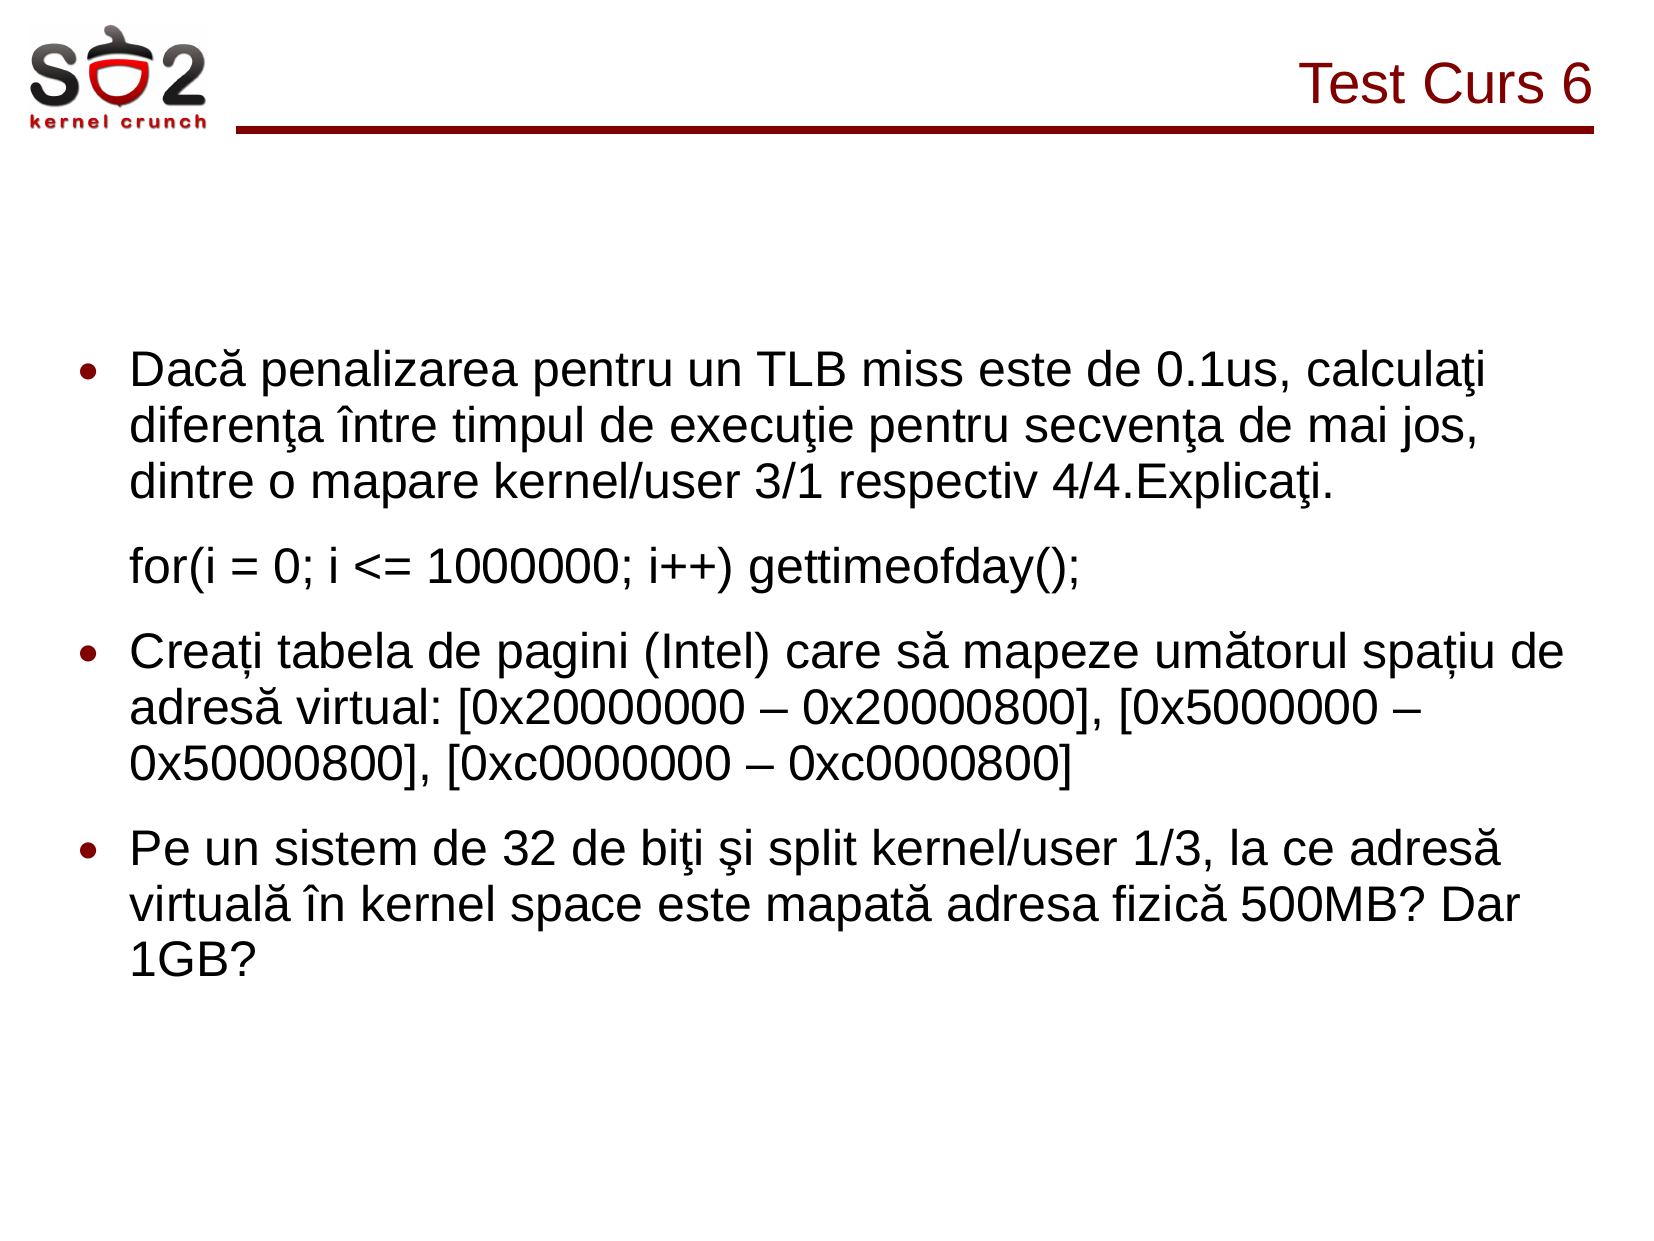

# Test Curs 6
Dacă penalizarea pentru un TLB miss este de 0.1us, calculaţi diferenţa între timpul de execuţie pentru secvenţa de mai jos, dintre o mapare kernel/user 3/1 respectiv 4/4.Explicaţi.
for(i = 0; i <= 1000000; i++) gettimeofday();
Creați tabela de pagini (Intel) care să mapeze umătorul spațiu de adresă virtual: [0x20000000 – 0x20000800], [0x5000000 – 0x50000800], [0xc0000000 – 0xc0000800]
Pe un sistem de 32 de biţi şi split kernel/user 1/3, la ce adresă virtuală în kernel space este mapată adresa fizică 500MB? Dar 1GB?